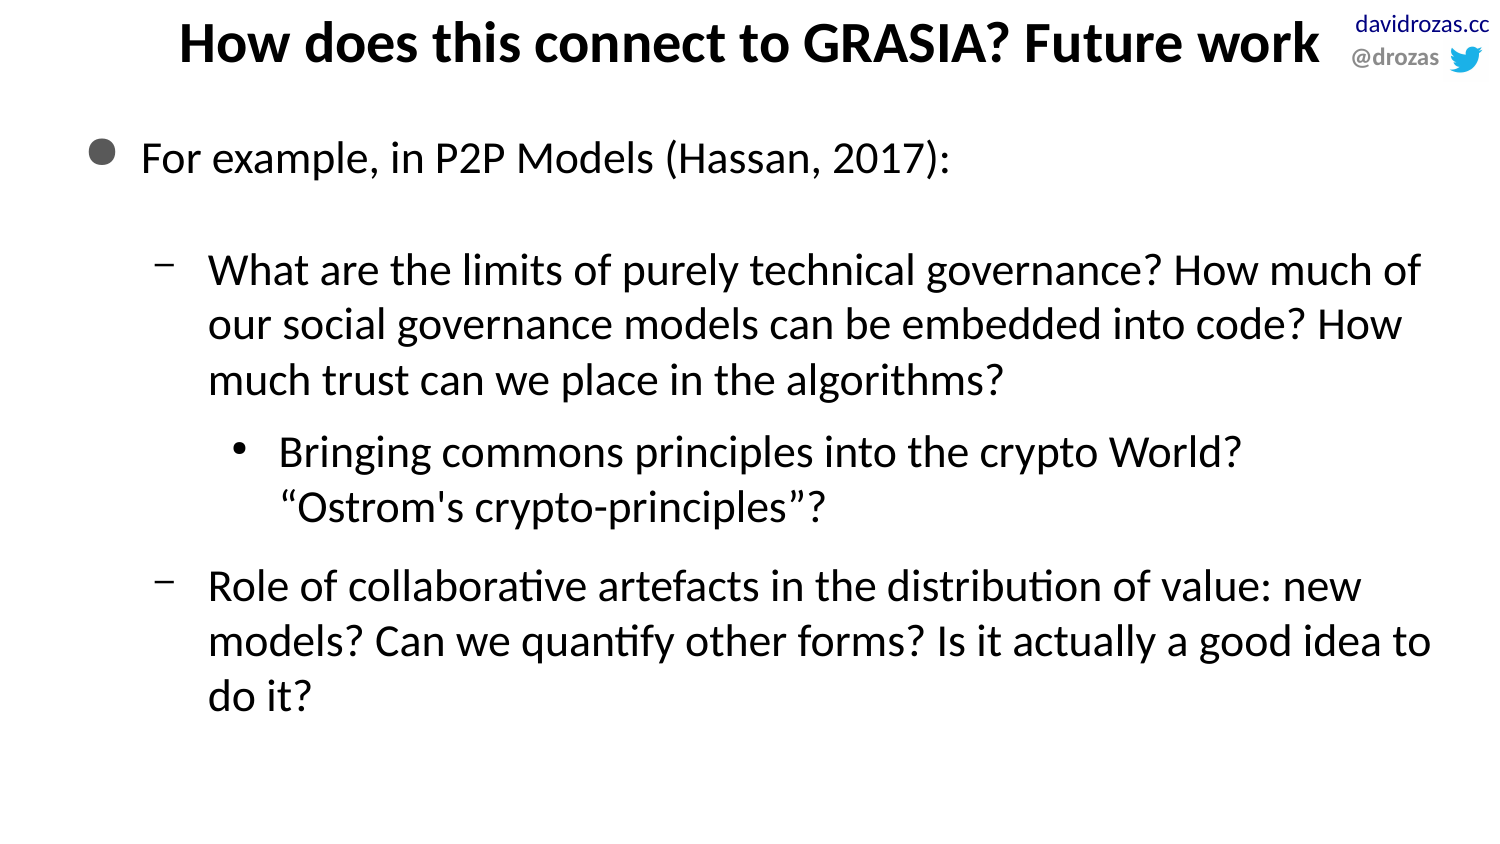

# How does this connect to GRASIA? Future work
davidrozas.cc
@drozas
For example, in P2P Models (Hassan, 2017):
What are the limits of purely technical governance? How much of our social governance models can be embedded into code? How much trust can we place in the algorithms?
Bringing commons principles into the crypto World? “Ostrom's crypto-principles”?
Role of collaborative artefacts in the distribution of value: new models? Can we quantify other forms? Is it actually a good idea to do it?